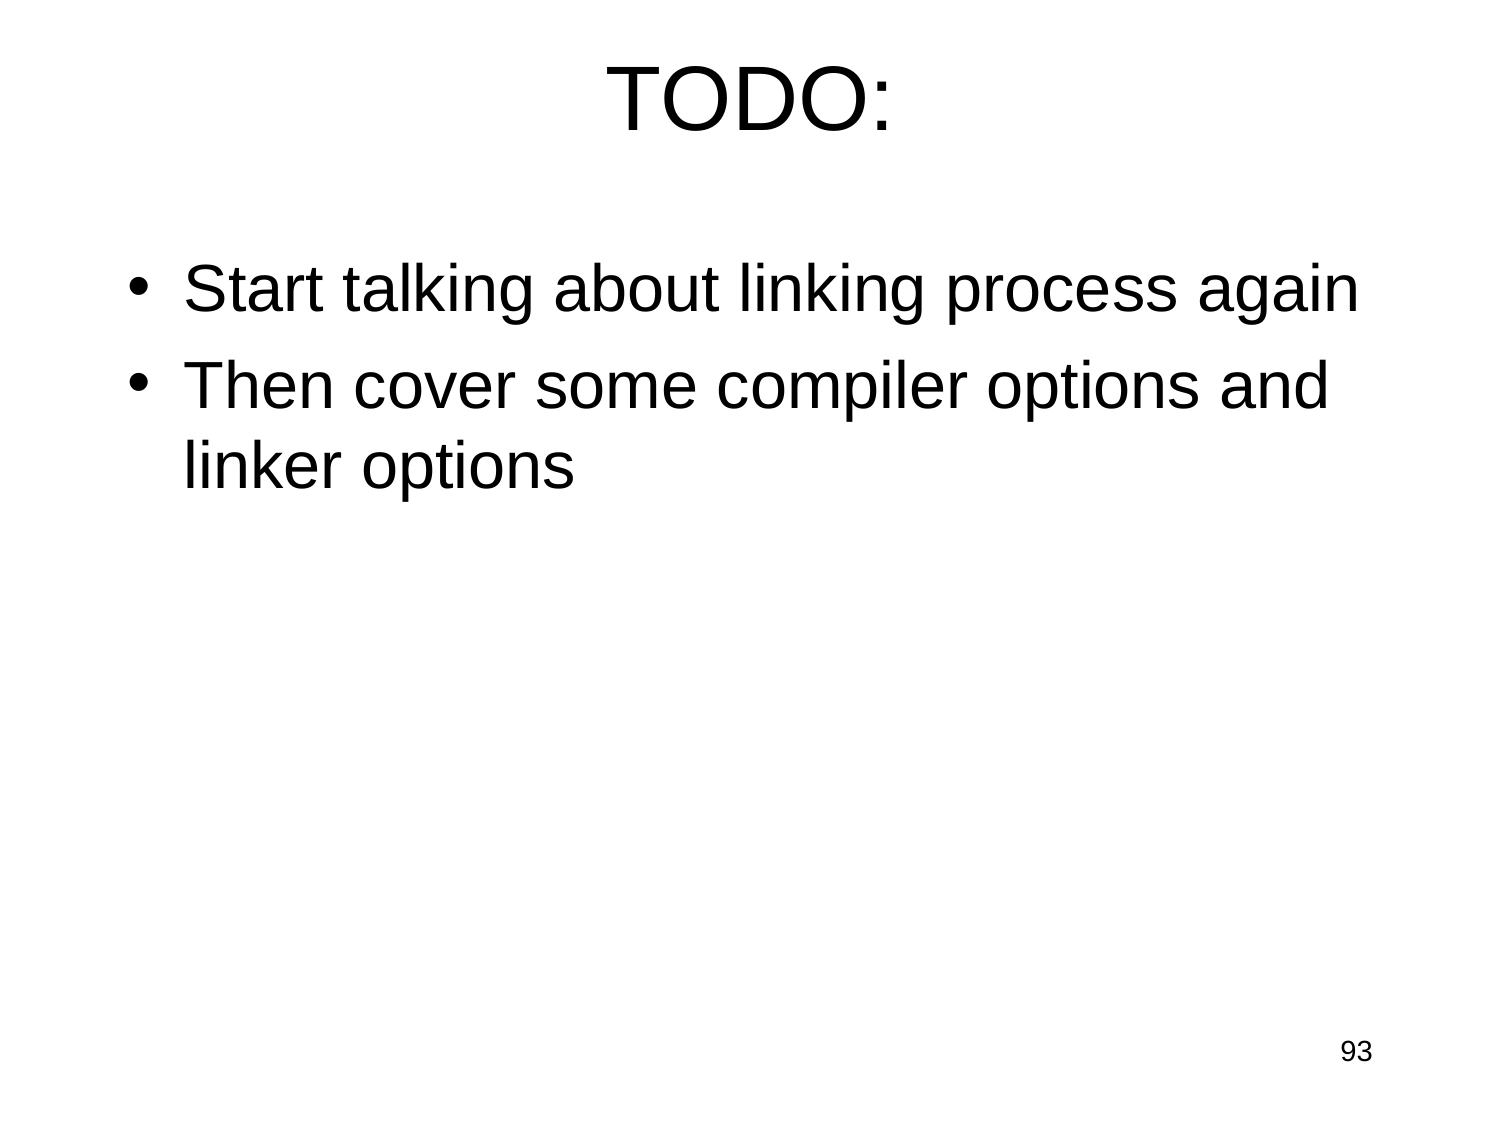

# TODO:
Start talking about linking process again
Then cover some compiler options and linker options